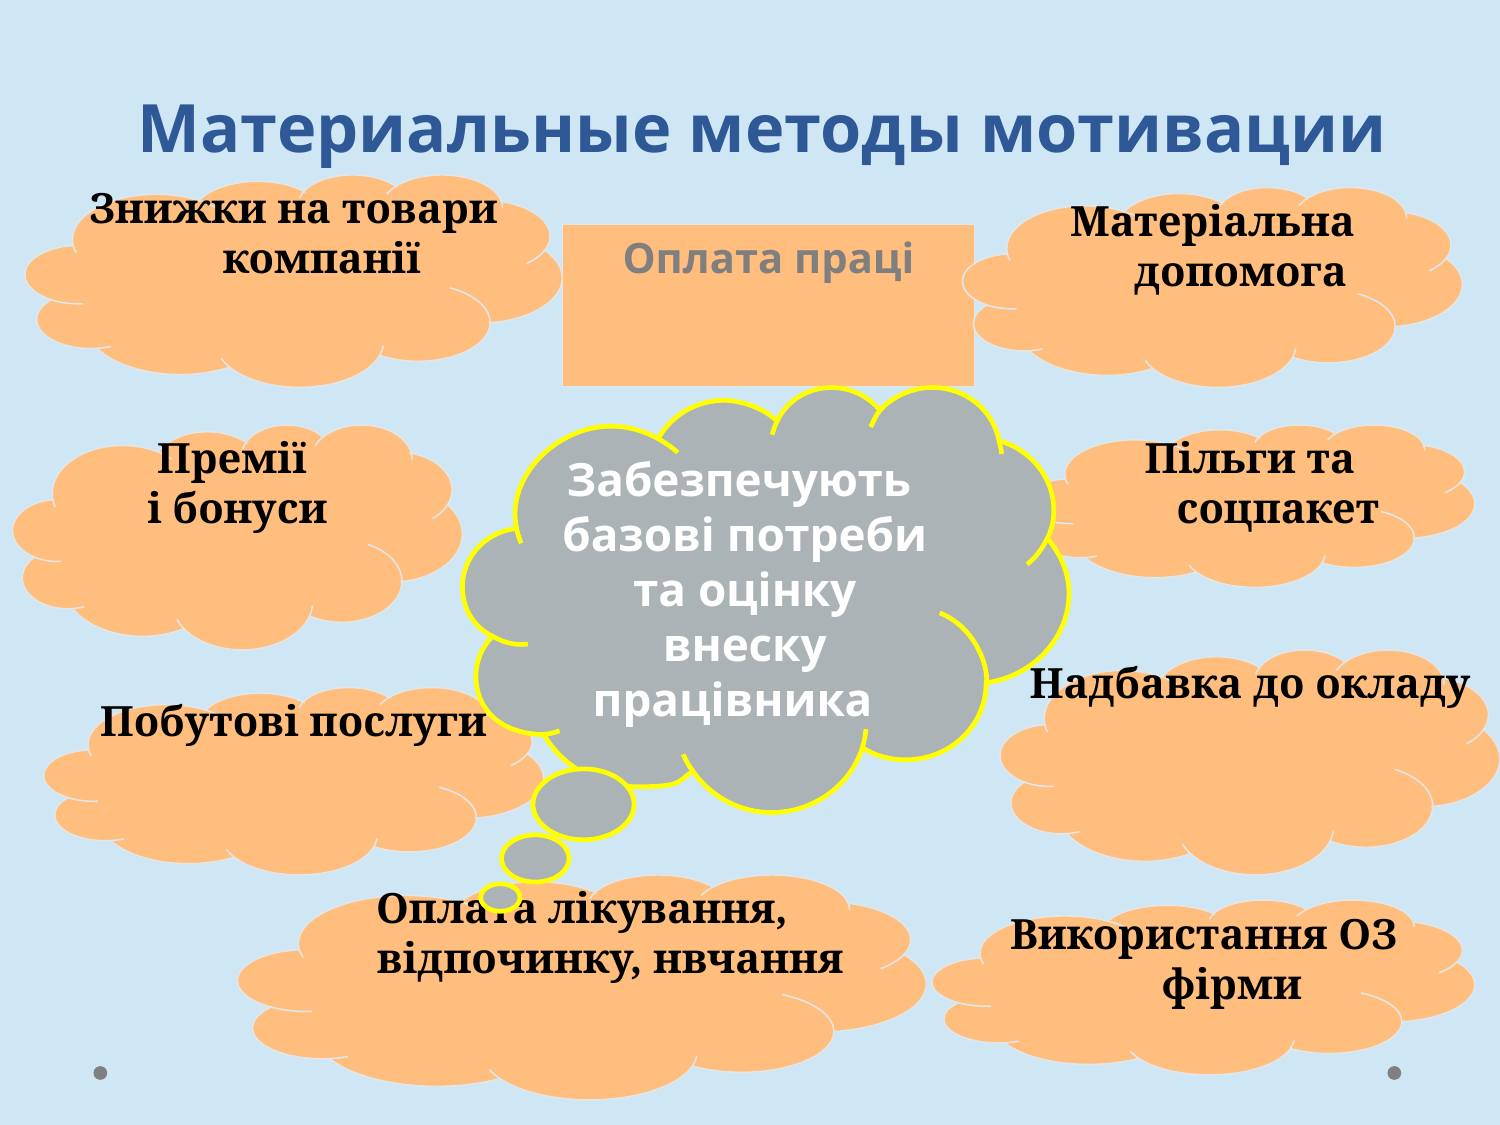

# Материальные методы мотивации
Знижки на товари компанії
Матеріальна допомога
Оплата праці
Забезпечують базові потреби та оцінку внеску працівника
Премії
і бонуси
Пільги та соцпакет
Надбавка до окладу
Побутові послуги
Оплата лікування, відпочинку, нвчання
Використання ОЗ фірми